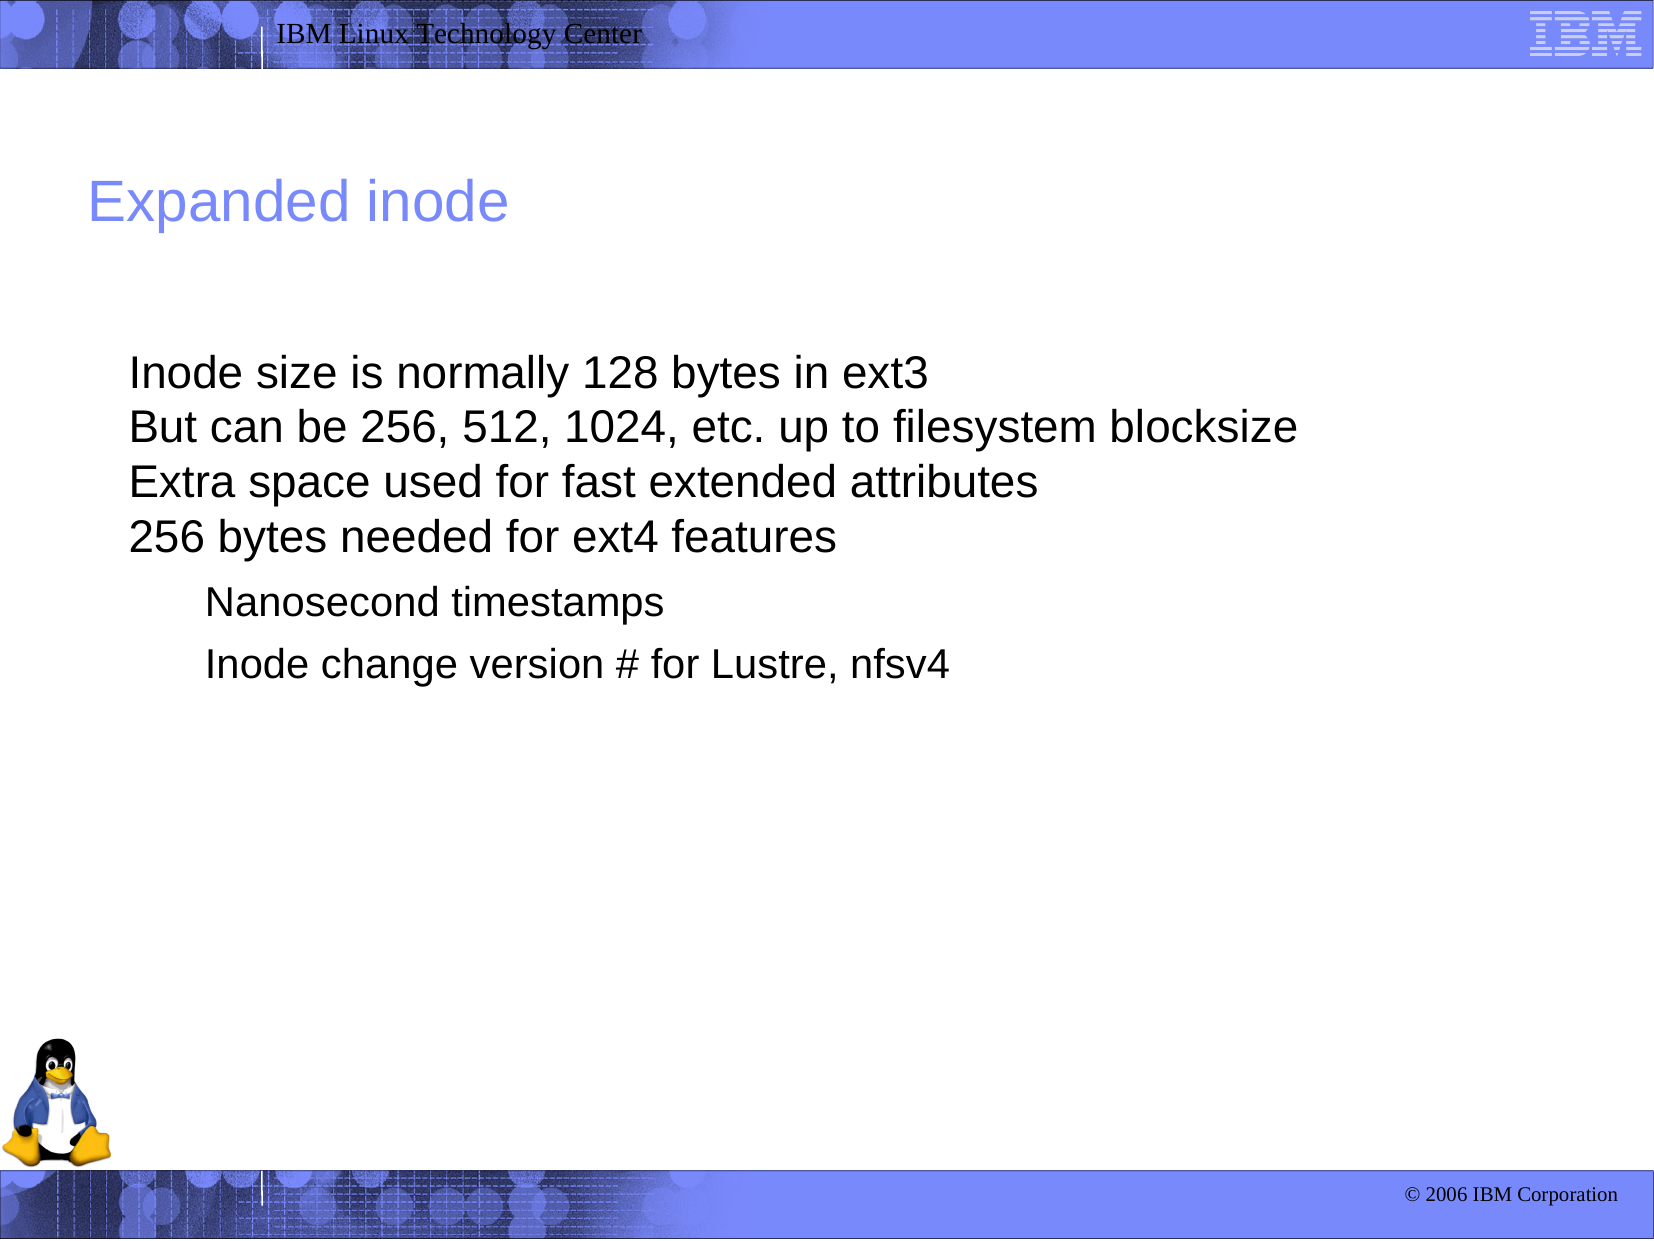

# Expanded inode
Inode size is normally 128 bytes in ext3
But can be 256, 512, 1024, etc. up to filesystem blocksize
Extra space used for fast extended attributes
256 bytes needed for ext4 features
Nanosecond timestamps
Inode change version # for Lustre, nfsv4